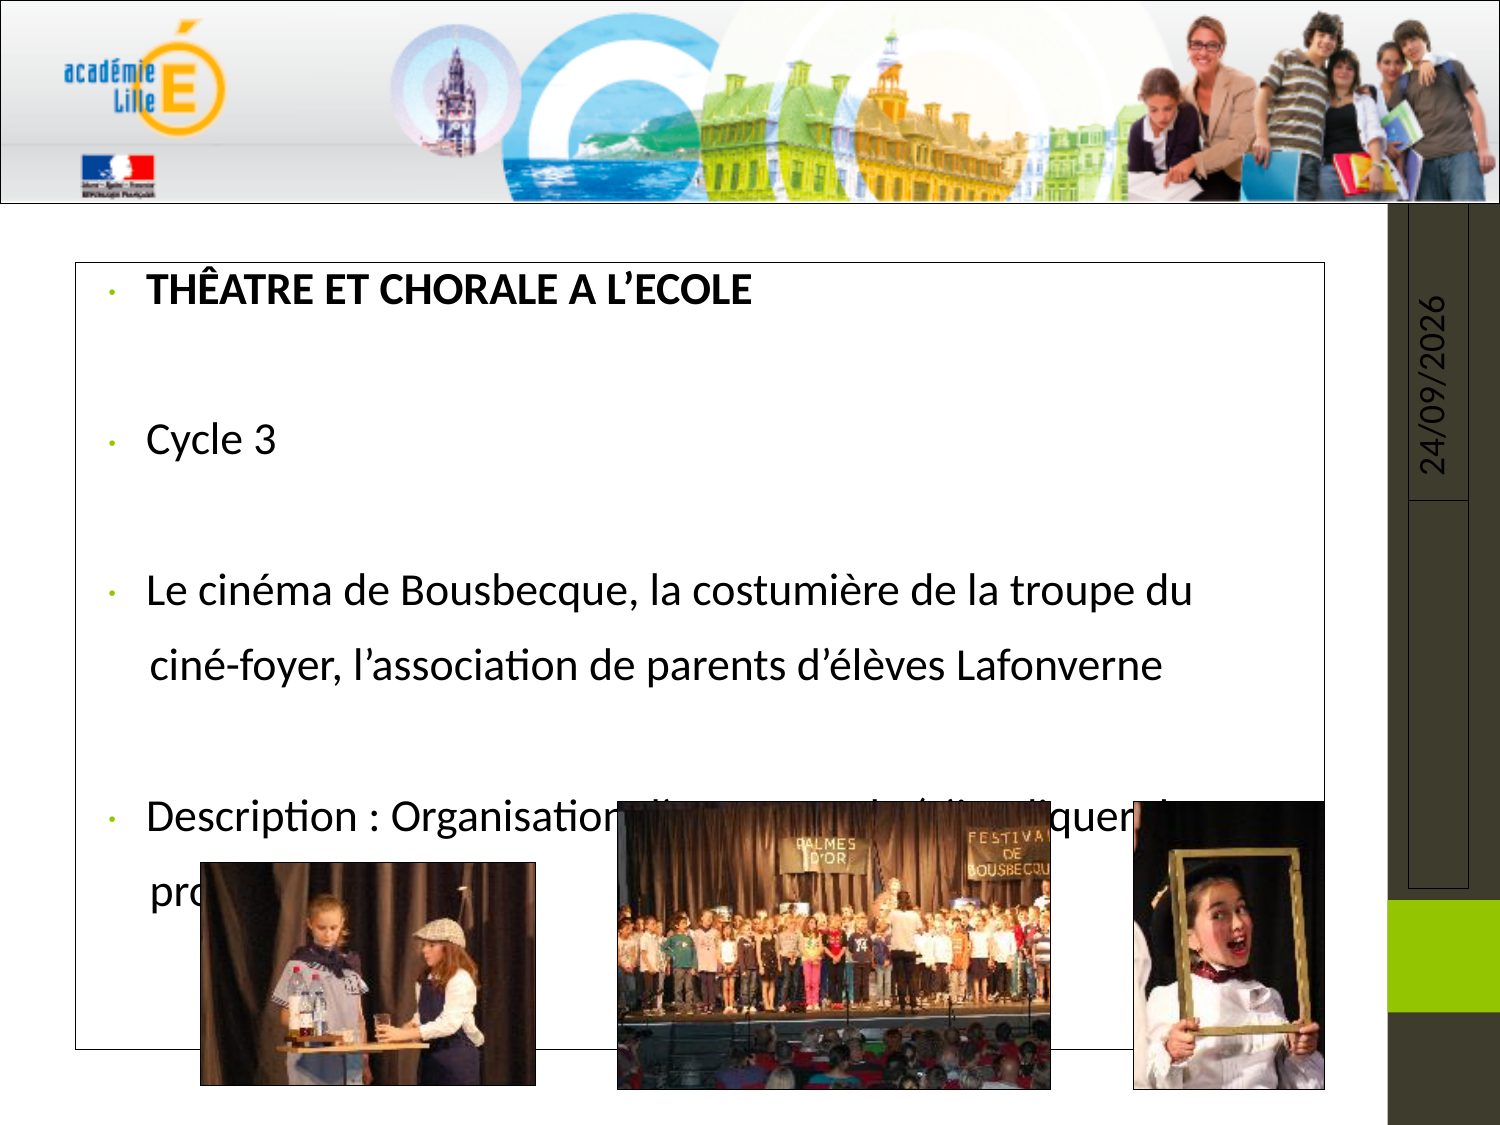

# THÊATRE ET CHORALE A L’ECOLE
Cycle 3
Le cinéma de Bousbecque, la costumière de la troupe du
 ciné-foyer, l’association de parents d’élèves Lafonverne
Description : Organisation d’un spectacle (s’impliquer dans
 projet collectif)